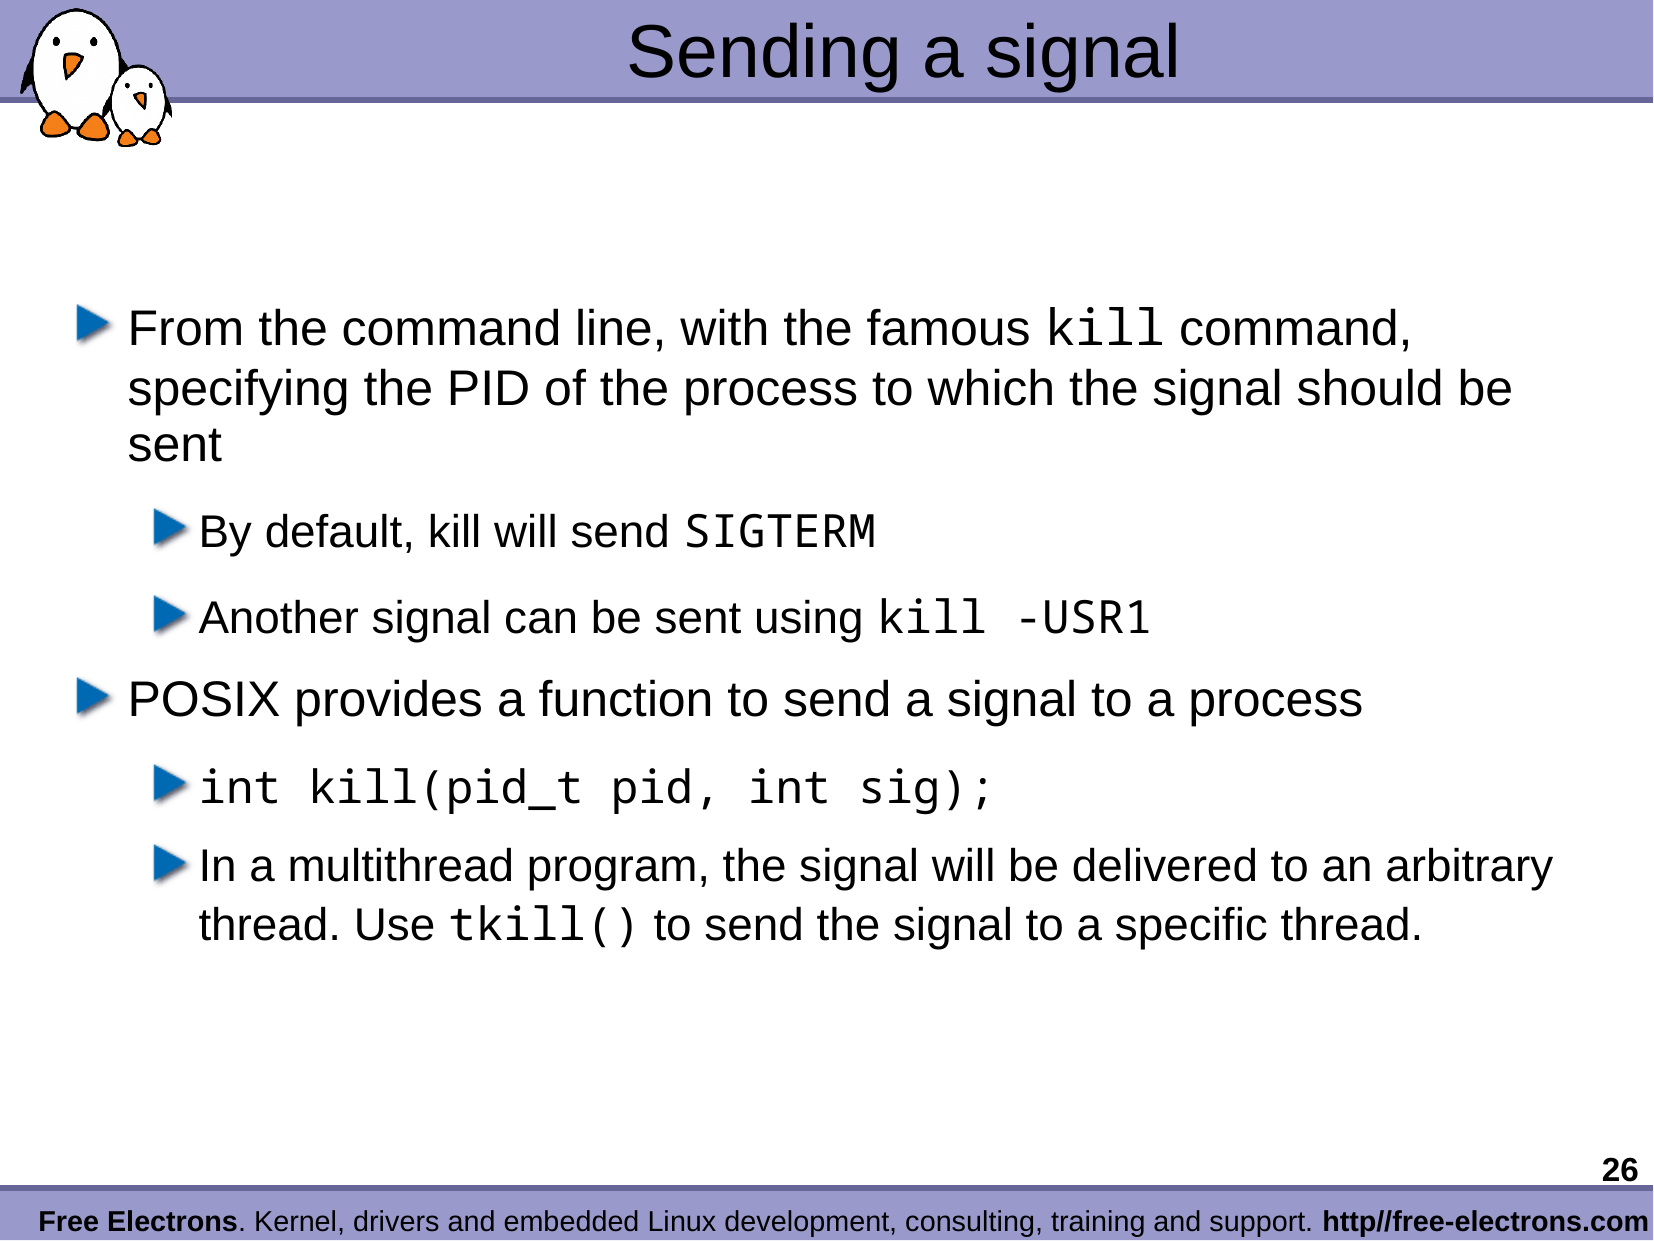

# Sending a signal
From the command line, with the famous kill command, specifying the PID of the process to which the signal should be sent
By default, kill will send SIGTERM
Another signal can be sent using kill -USR1
POSIX provides a function to send a signal to a process
int kill(pid_t pid, int sig);
In a multithread program, the signal will be delivered to an arbitrary thread. Use tkill() to send the signal to a specific thread.